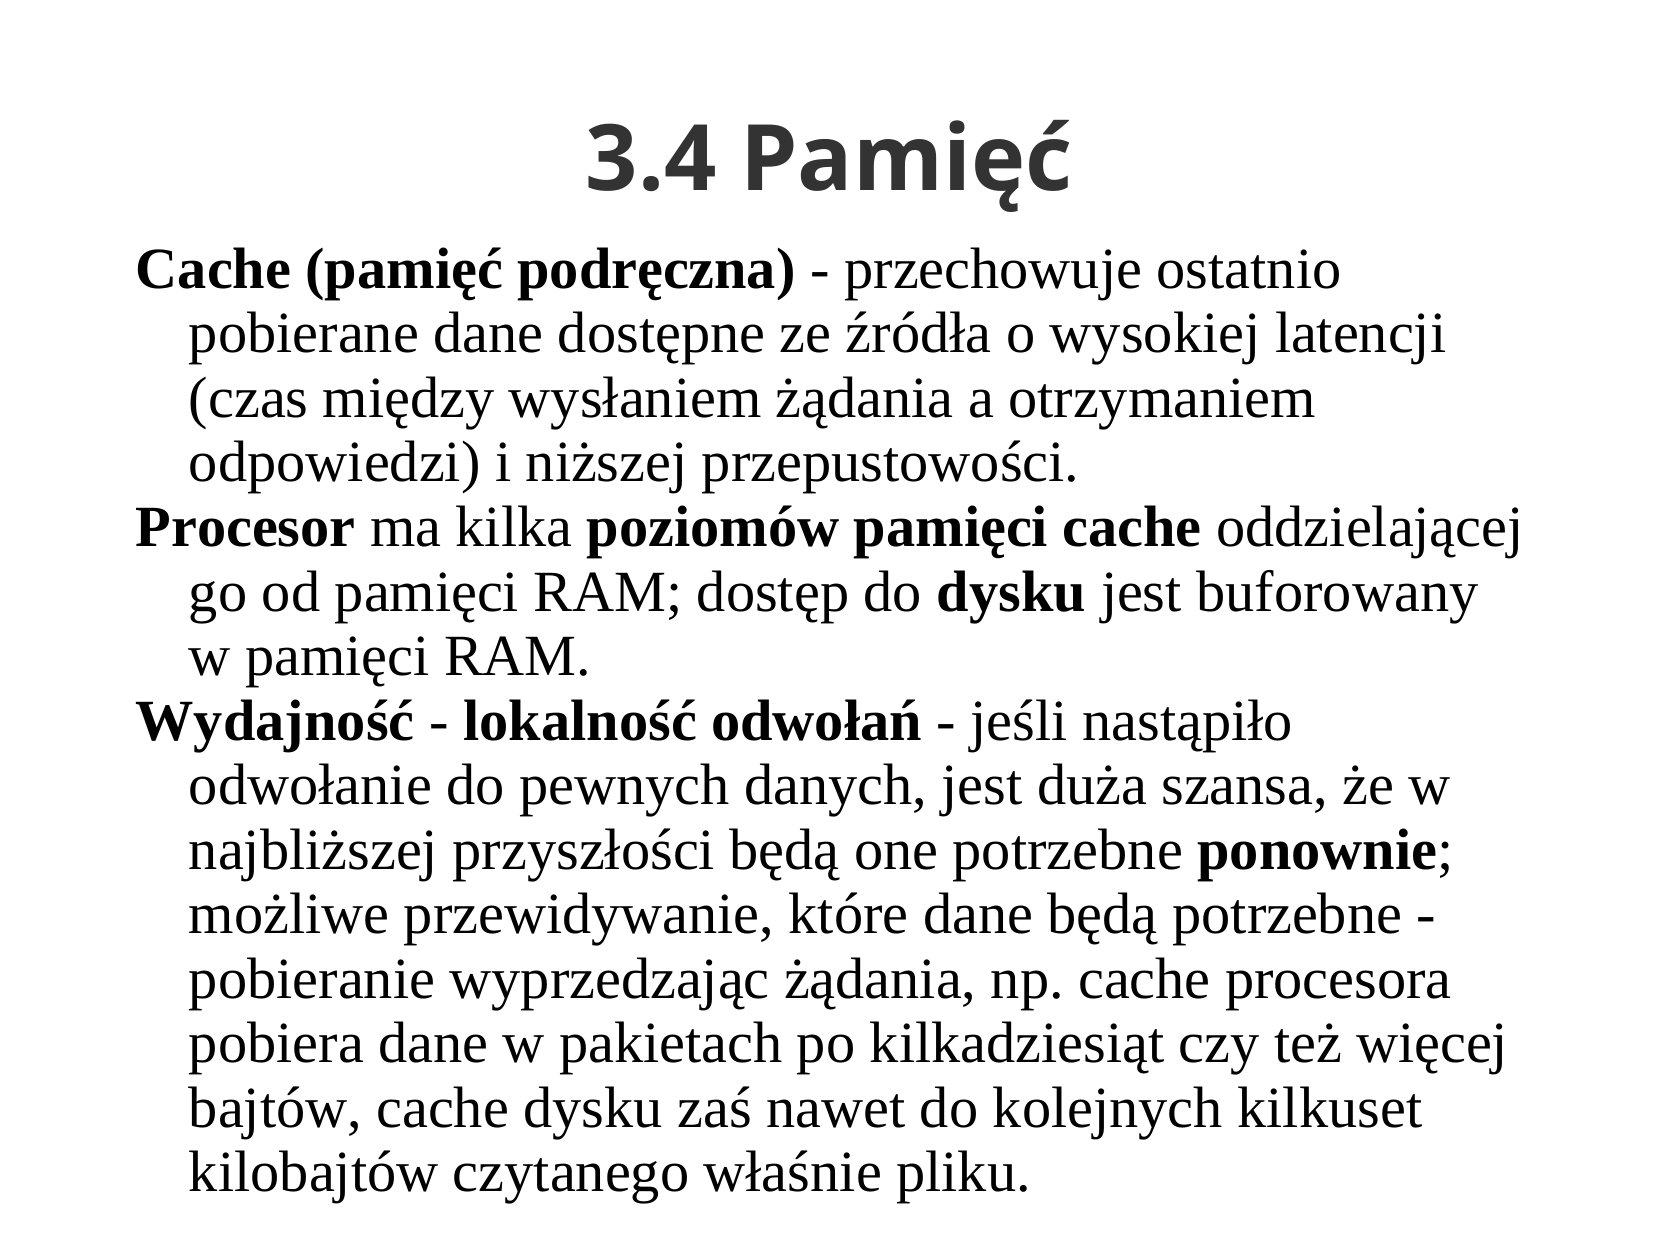

# 3.4 Pamięć
Cache (pamięć podręczna) - przechowuje ostatnio pobierane dane dostępne ze źródła o wysokiej latencji (czas między wysłaniem żądania a otrzymaniem odpowiedzi) i niższej przepustowości.
Procesor ma kilka poziomów pamięci cache oddzielającej go od pamięci RAM; dostęp do dysku jest buforowany w pamięci RAM.
Wydajność - lokalność odwołań - jeśli nastąpiło odwołanie do pewnych danych, jest duża szansa, że w najbliższej przyszłości będą one potrzebne ponownie; możliwe przewidywanie, które dane będą potrzebne - pobieranie wyprzedzając żądania, np. cache procesora pobiera dane w pakietach po kilkadziesiąt czy też więcej bajtów, cache dysku zaś nawet do kolejnych kilkuset kilobajtów czytanego właśnie pliku.